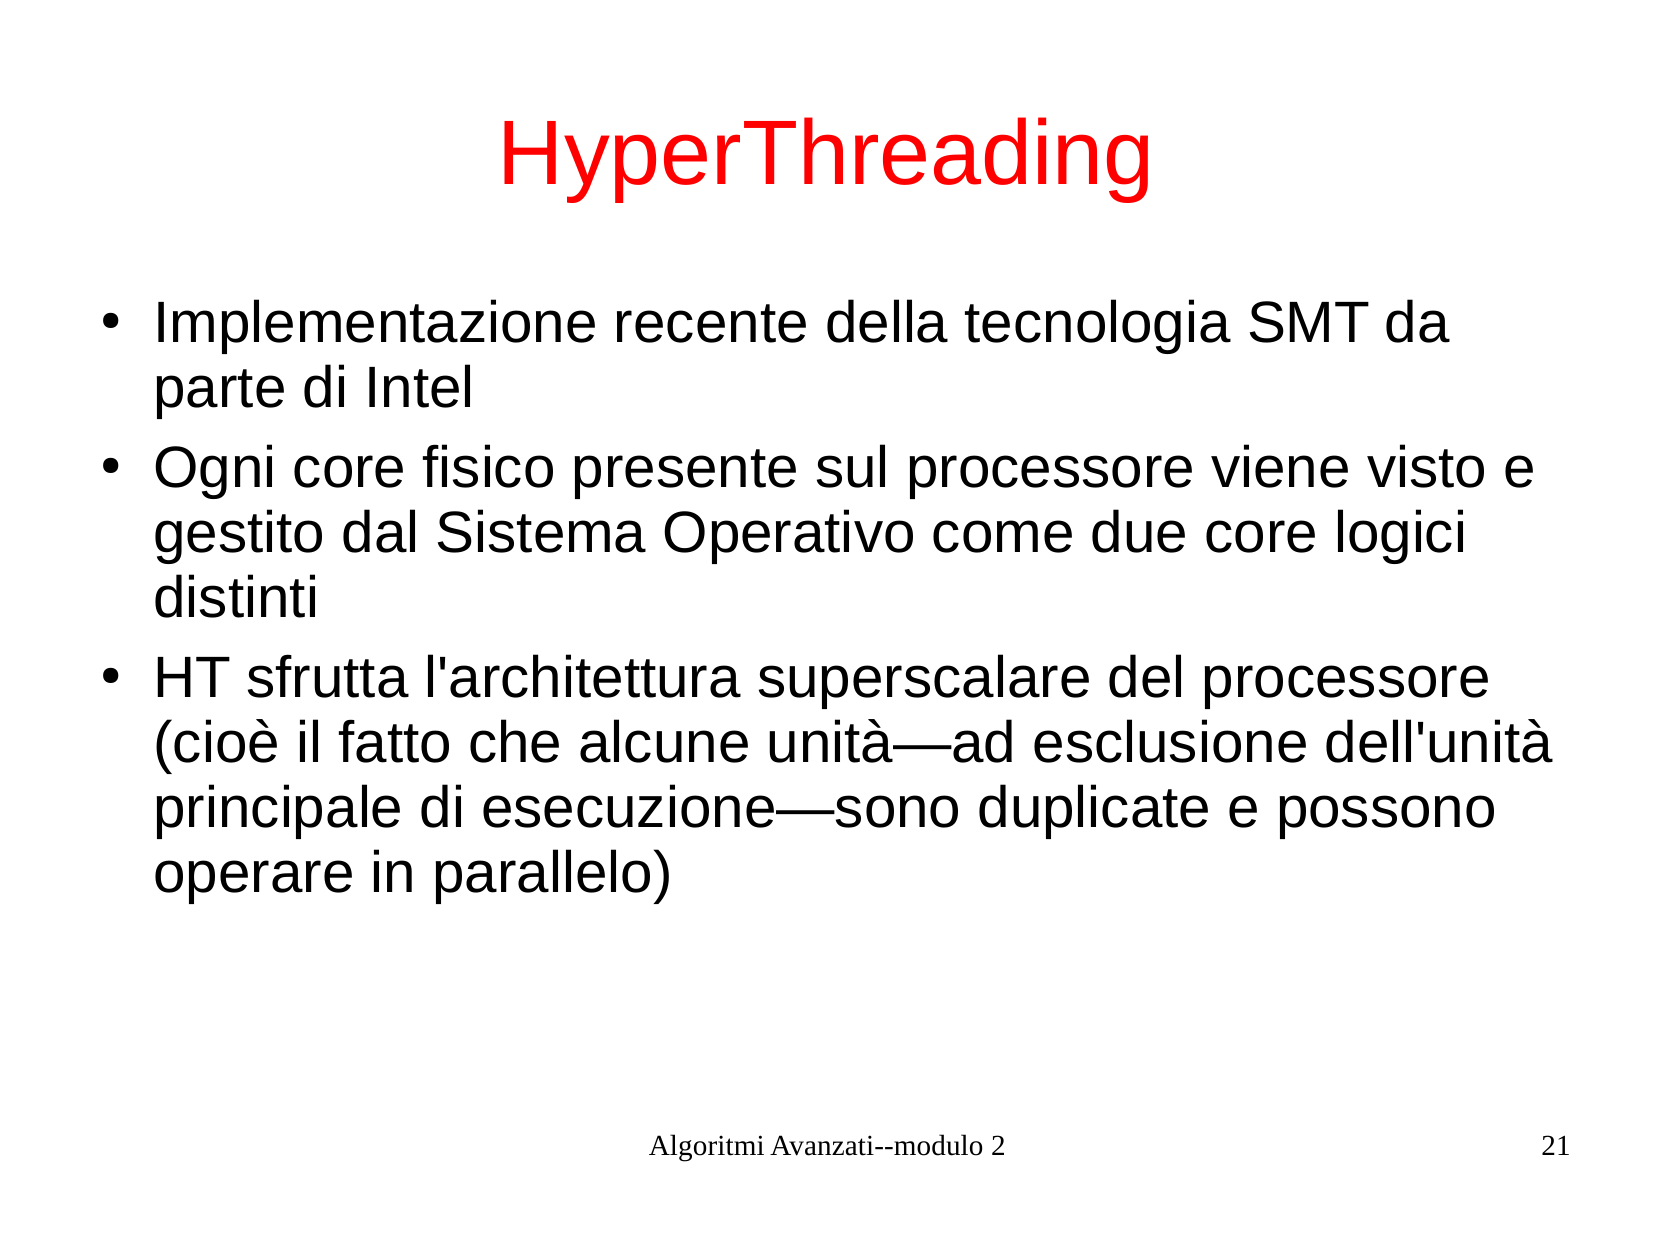

# HyperThreading
Implementazione recente della tecnologia SMT da parte di Intel
Ogni core fisico presente sul processore viene visto e gestito dal Sistema Operativo come due core logici distinti
HT sfrutta l'architettura superscalare del processore (cioè il fatto che alcune unità—ad esclusione dell'unità principale di esecuzione—sono duplicate e possono operare in parallelo)
Algoritmi Avanzati--modulo 2
21